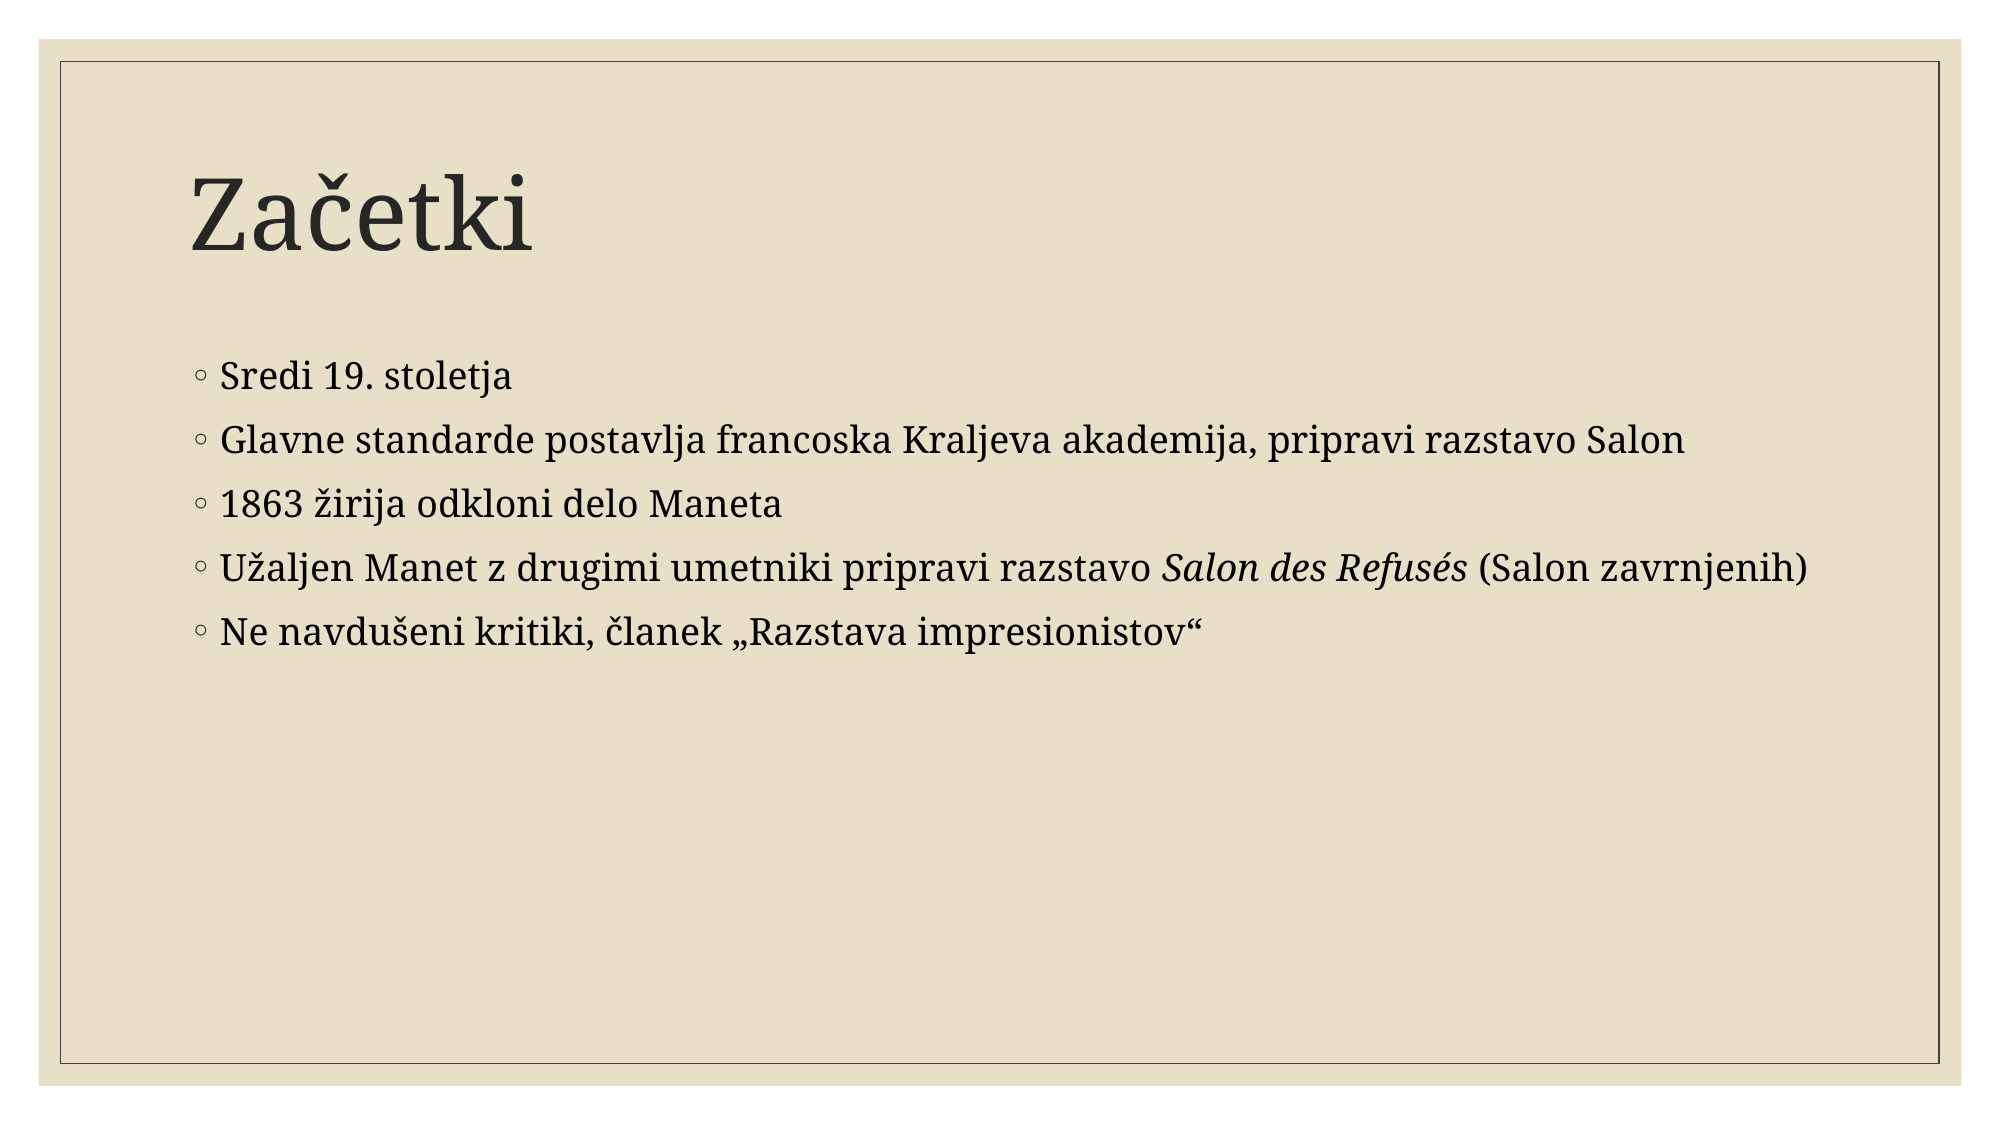

# Začetki
Sredi 19. stoletja
Glavne standarde postavlja francoska Kraljeva akademija, pripravi razstavo Salon
1863 žirija odkloni delo Maneta
Užaljen Manet z drugimi umetniki pripravi razstavo Salon des Refusés (Salon zavrnjenih)
Ne navdušeni kritiki, članek „Razstava impresionistov“